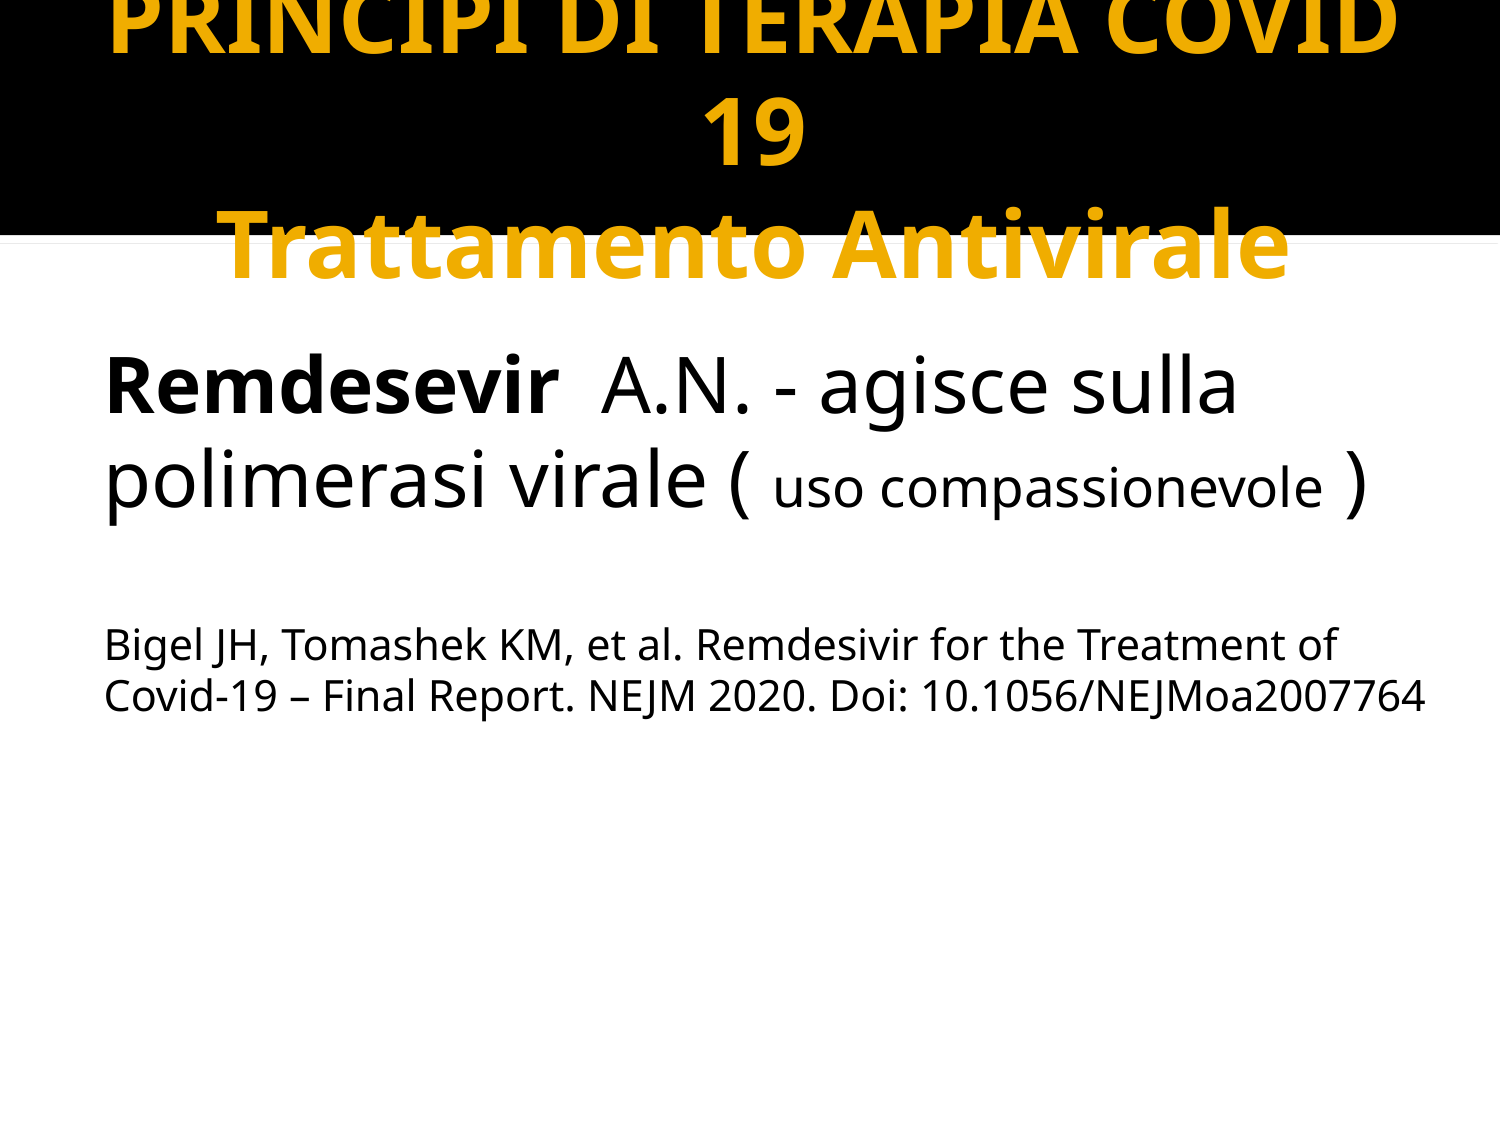

# PRINCIPI DI TERAPIA COVID 19 Trattamento Antivirale
Remdesevir A.N. - agisce sulla polimerasi virale ( uso compassionevole )
Bigel JH, Tomashek KM, et al. Remdesivir for the Treatment of Covid-19 – Final Report. NEJM 2020. Doi: 10.1056/NEJMoa2007764